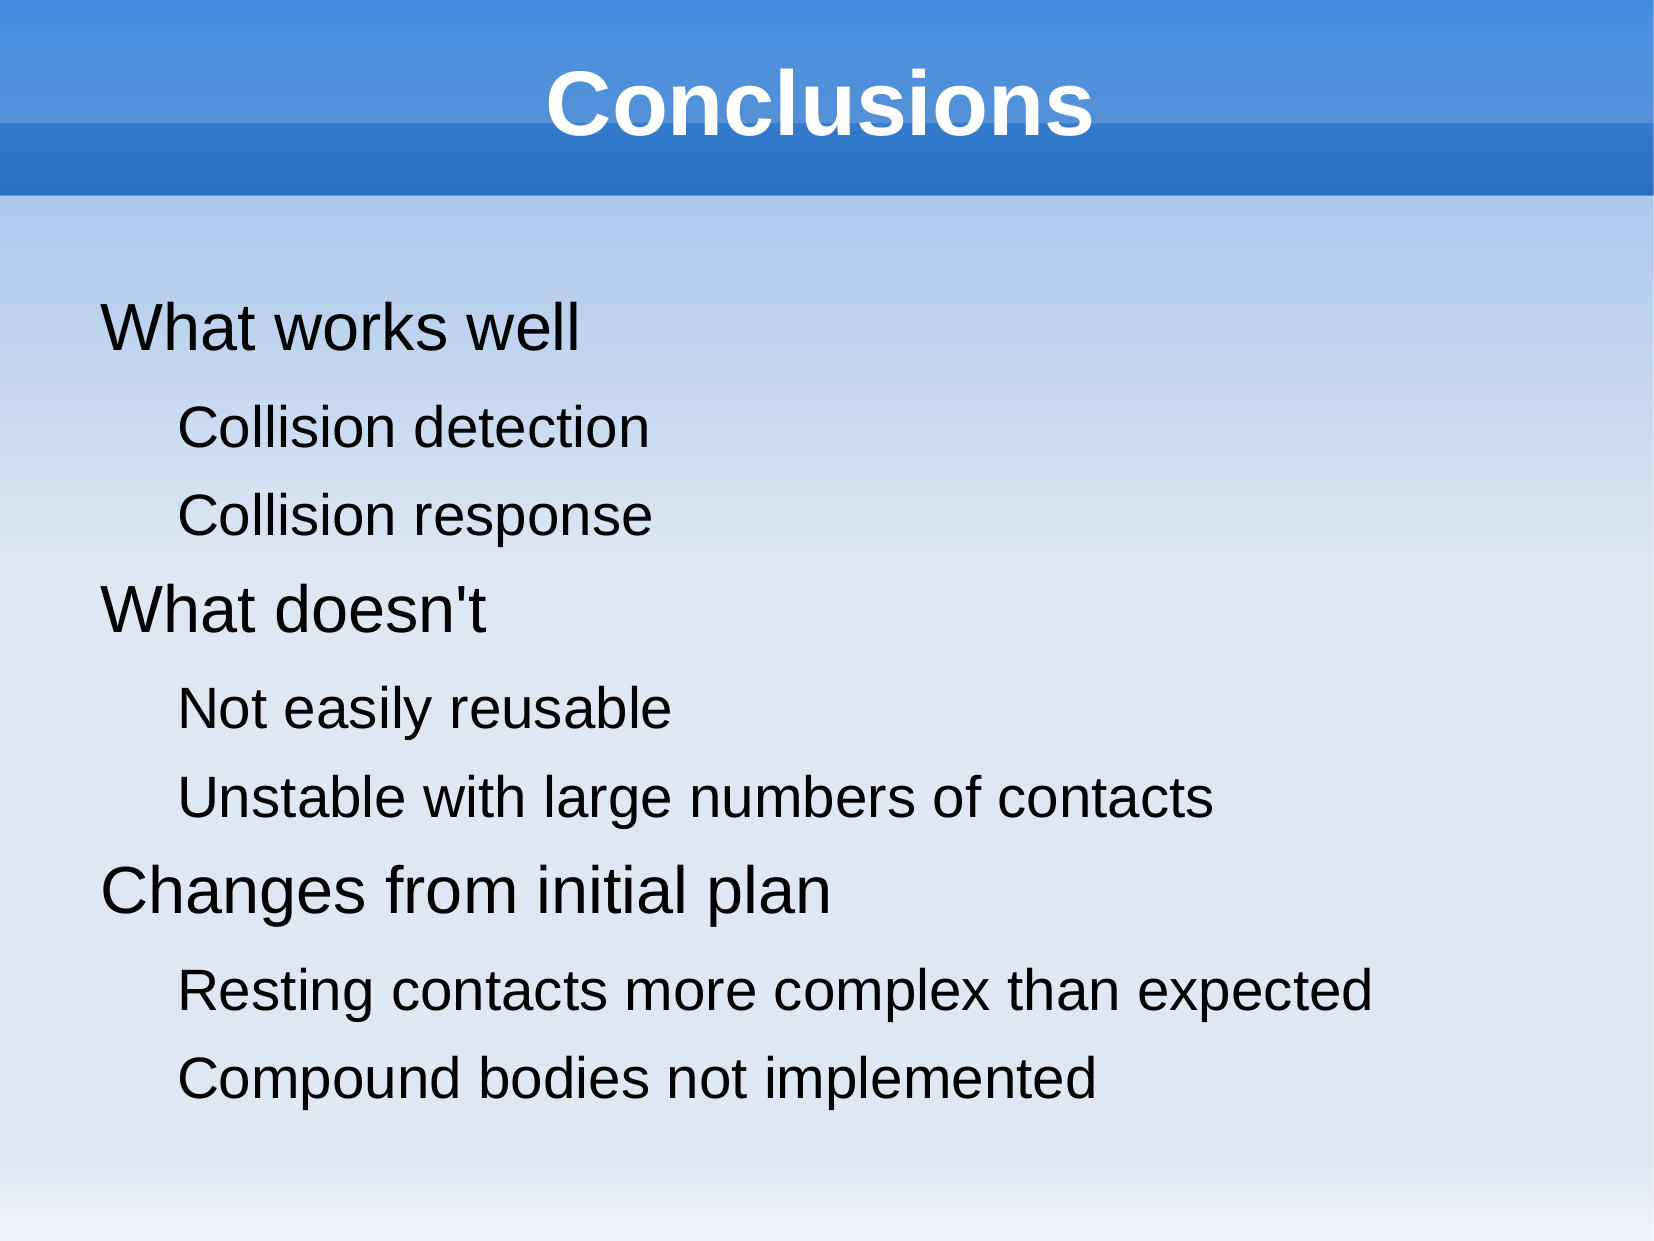

# Conclusions
What works well
Collision detection
Collision response
What doesn't
Not easily reusable
Unstable with large numbers of contacts
Changes from initial plan
Resting contacts more complex than expected
Compound bodies not implemented